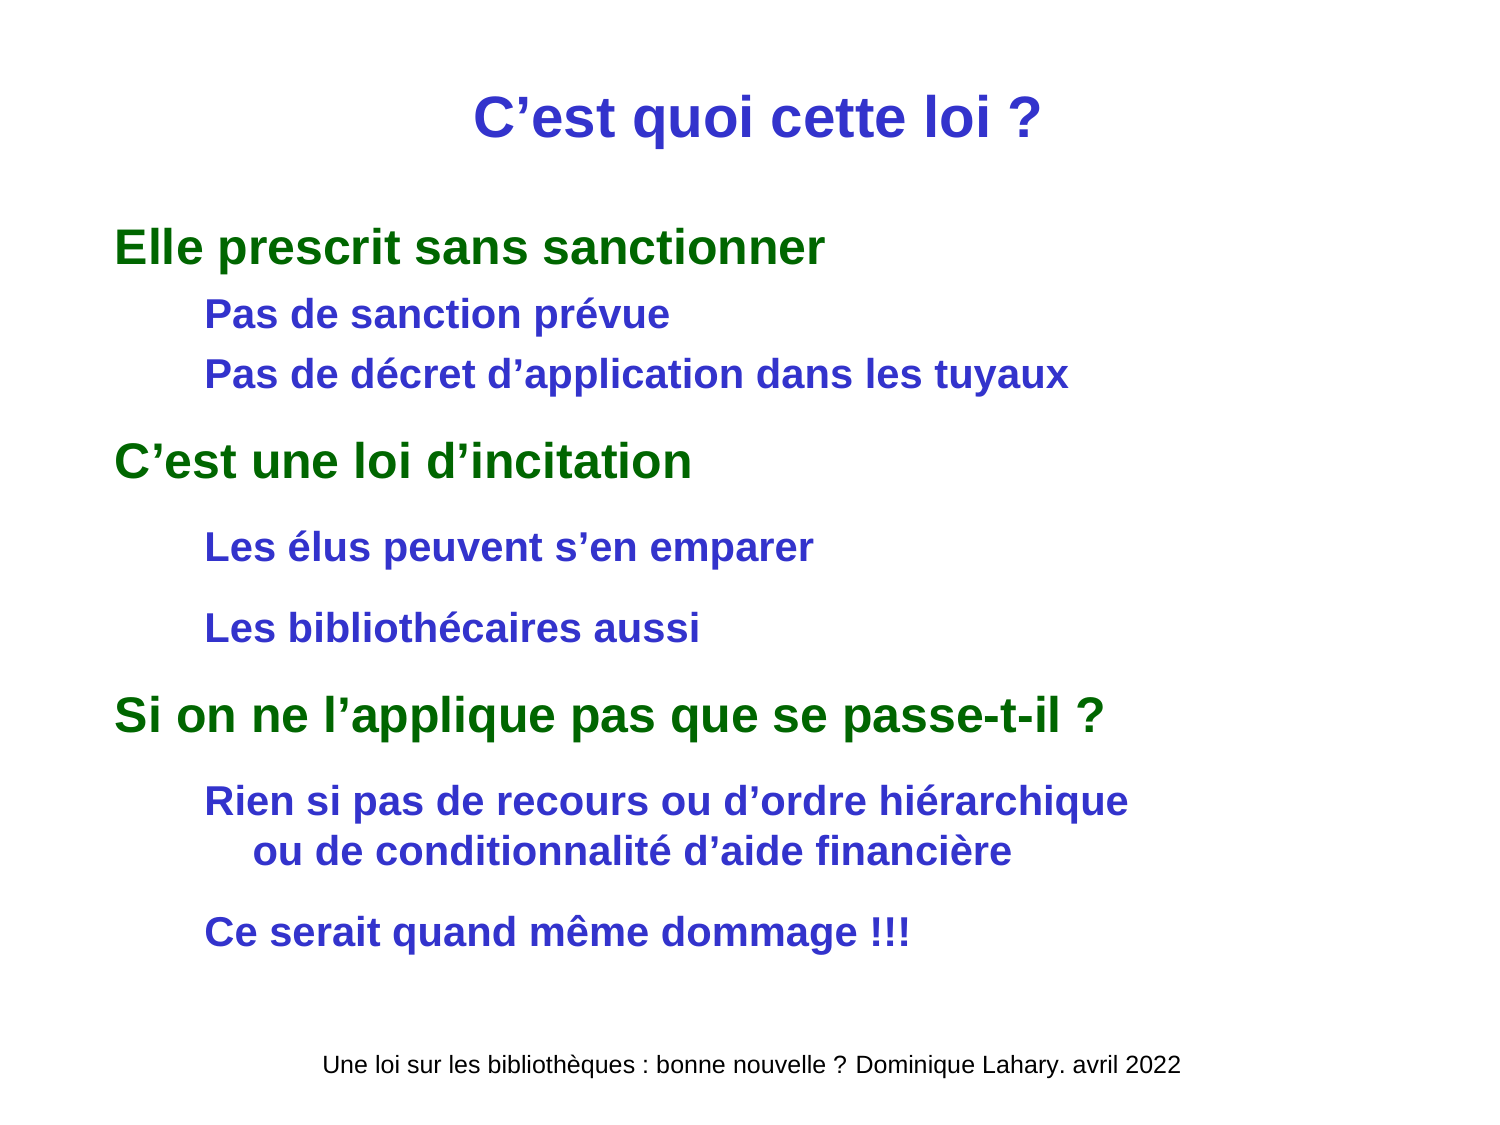

# C’est quoi cette loi ?
Elle prescrit sans sanctionner
Pas de sanction prévue
Pas de décret d’application dans les tuyaux
C’est une loi d’incitation
Les élus peuvent s’en emparer
Les bibliothécaires aussi
Si on ne l’applique pas que se passe-t-il ?
Rien si pas de recours ou d’ordre hiérarchique
ou de conditionnalité d’aide financière
Ce serait quand même dommage !!!
Une loi sur les bibliothèques : bonne nouvelle ? Dominique Lahary. avril 2022